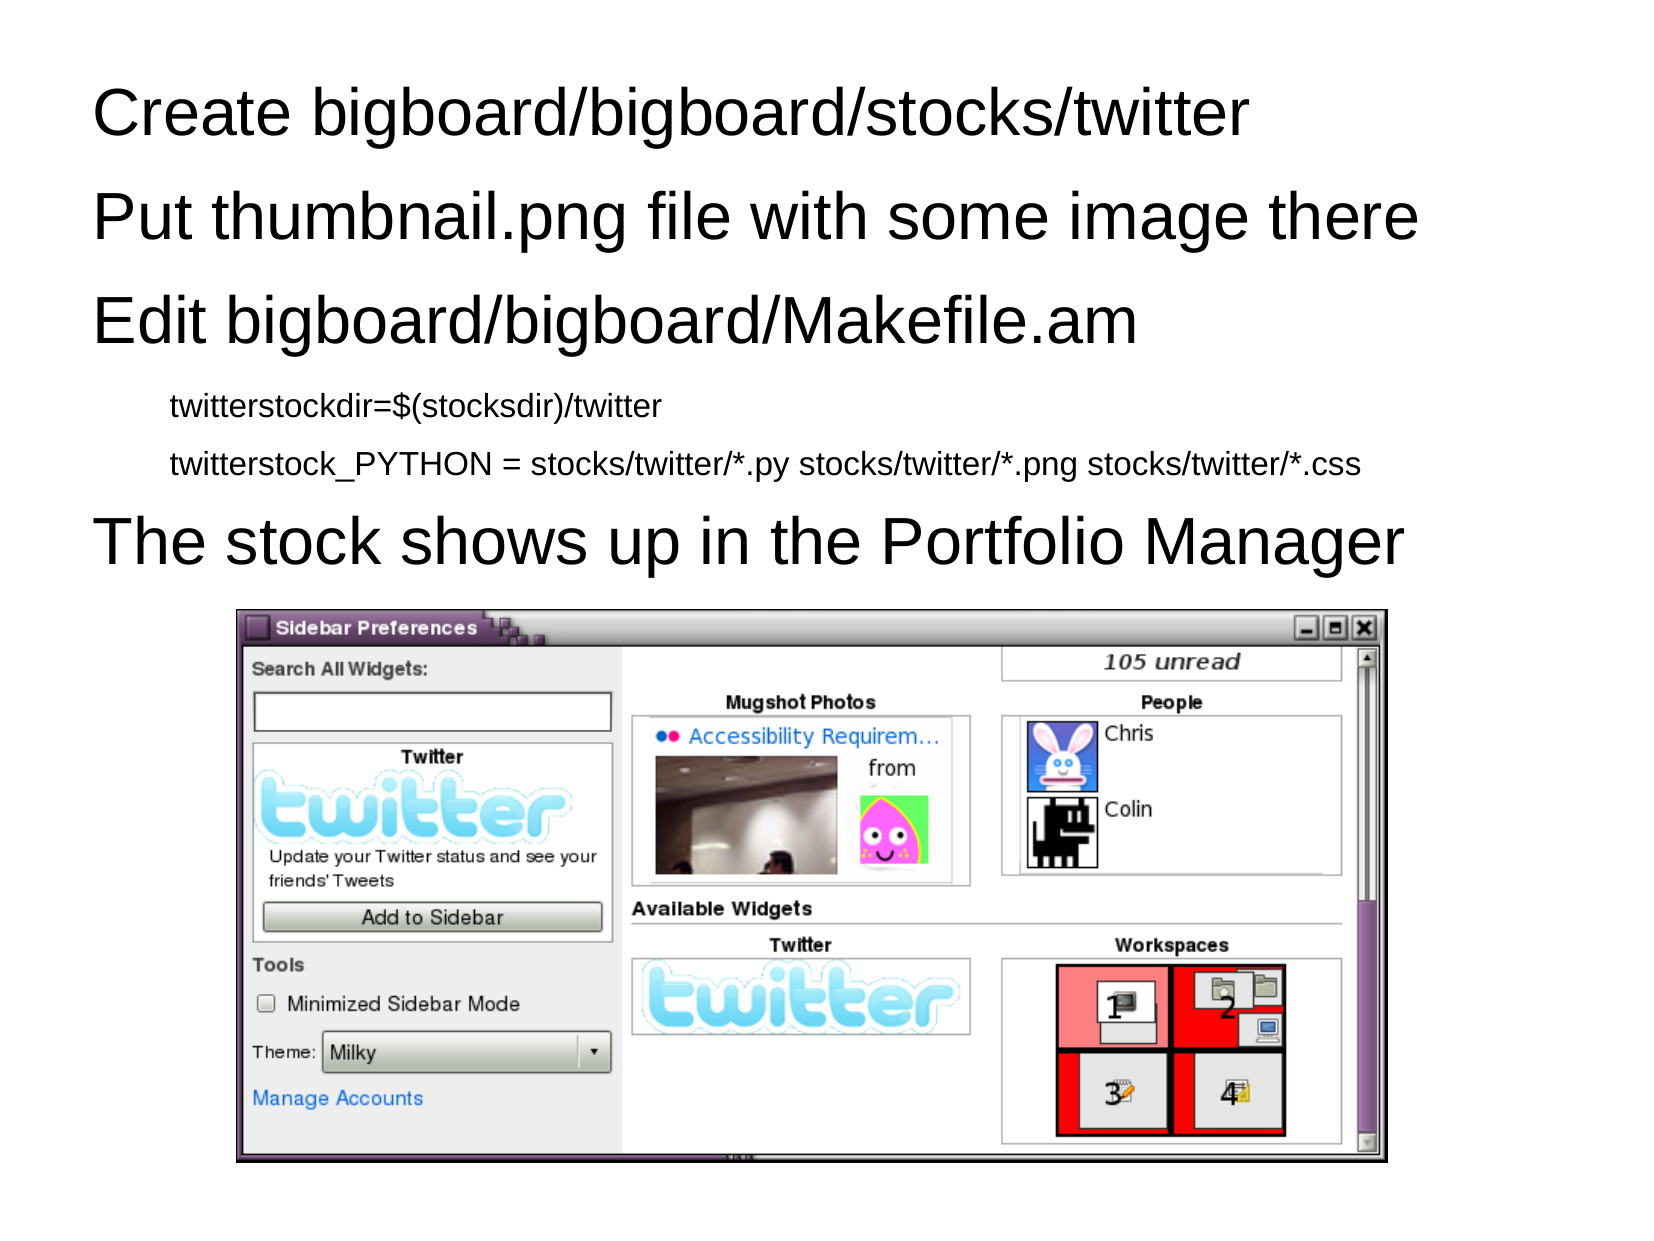

# Create bigboard/bigboard/stocks/twitter
Put thumbnail.png file with some image there
Edit bigboard/bigboard/Makefile.am
twitterstockdir=$(stocksdir)/twitter
twitterstock_PYTHON = stocks/twitter/*.py stocks/twitter/*.png stocks/twitter/*.css
The stock shows up in the Portfolio Manager